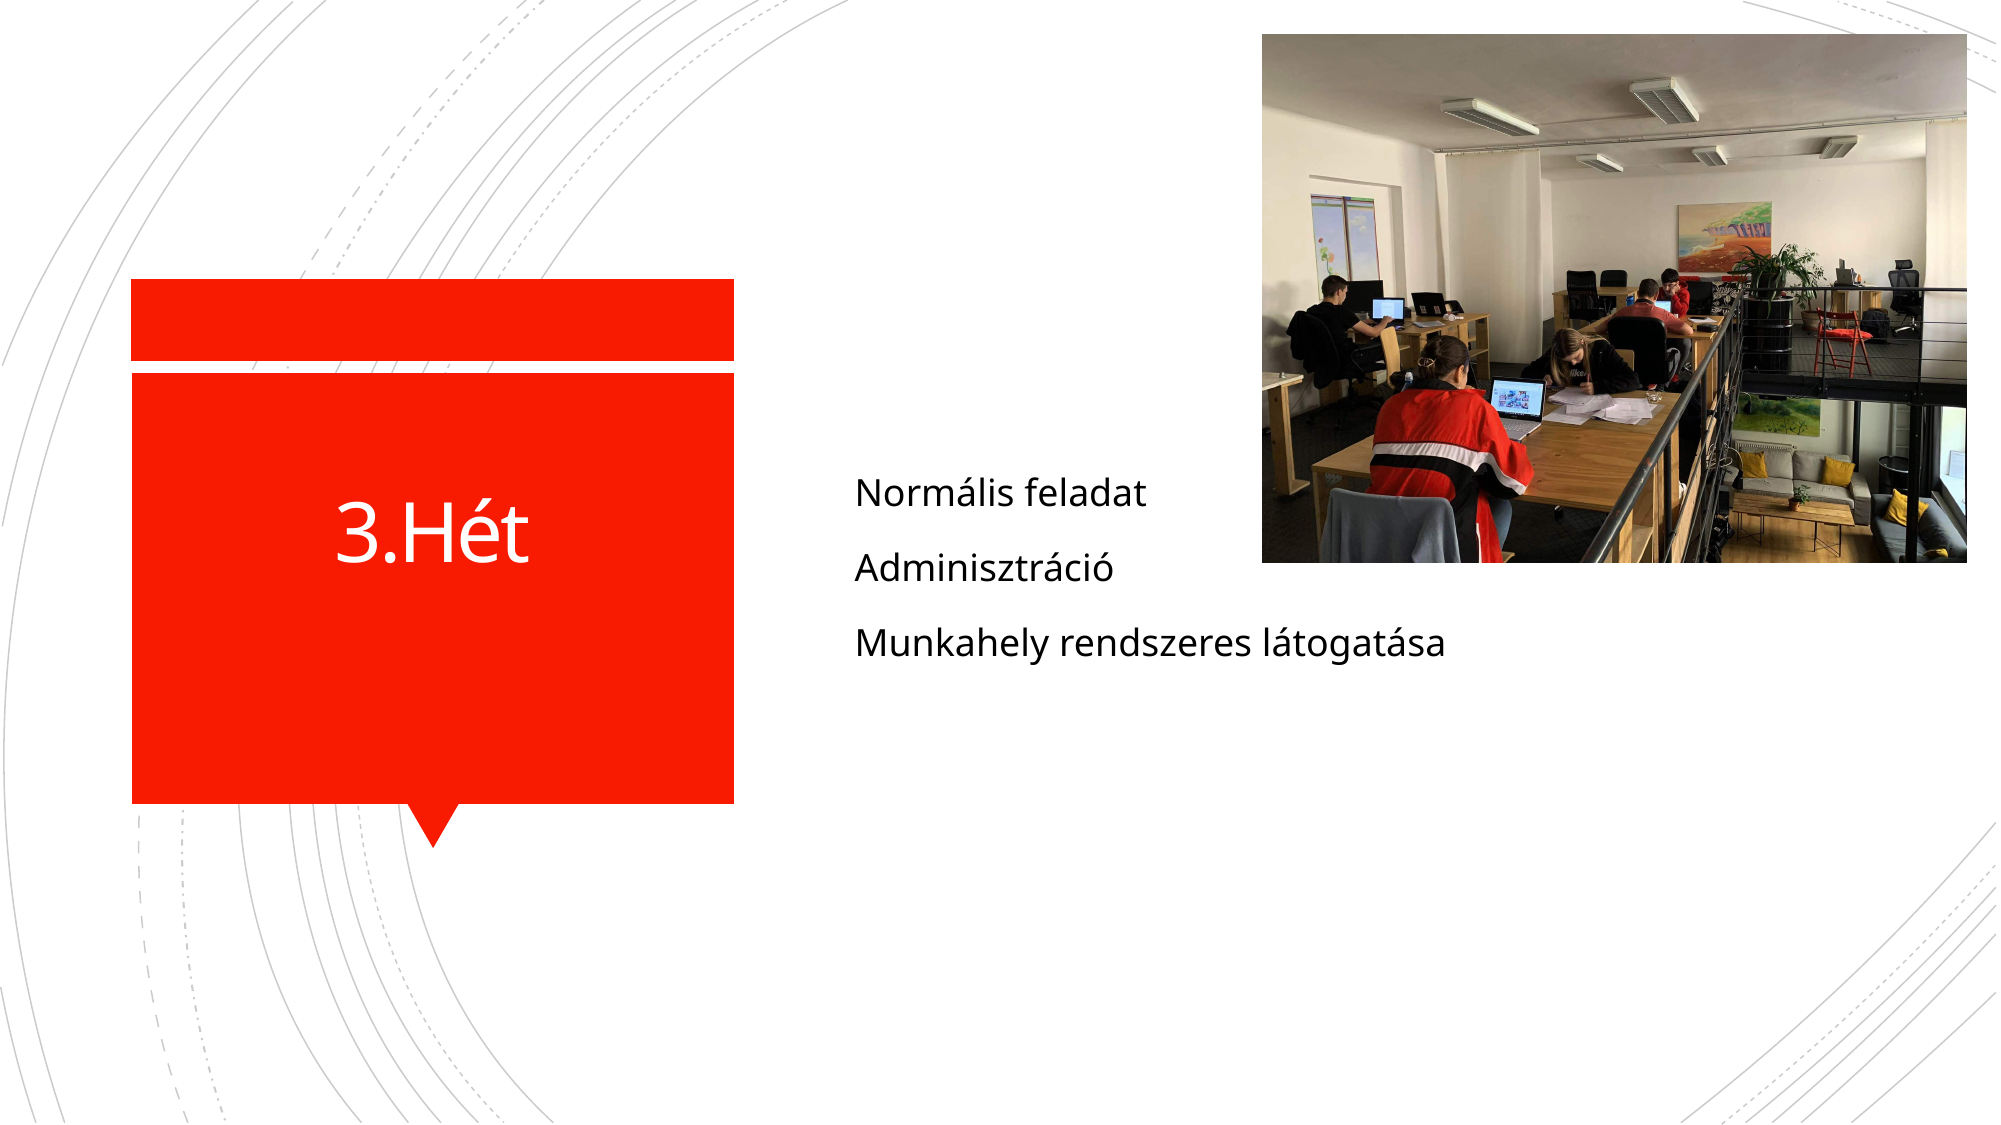

Normális feladat
Adminisztráció
Munkahely rendszeres látogatása
# 3.Hét